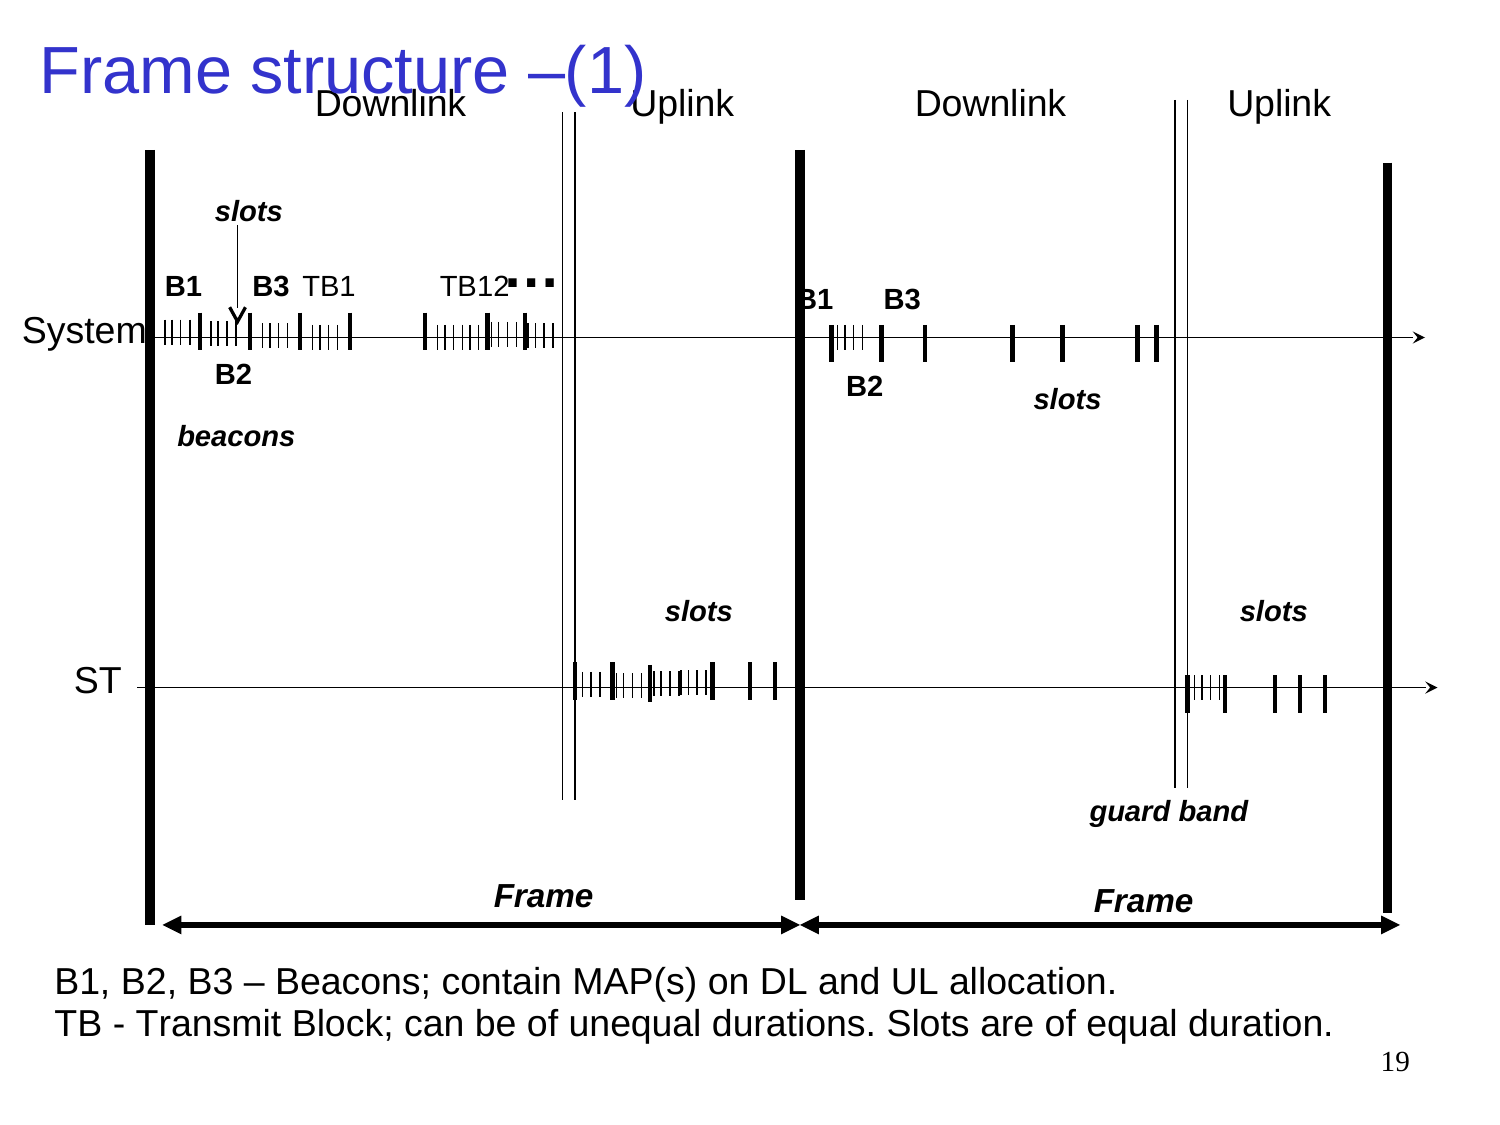

Frame structure –(1)
Downlink
Uplink
Downlink
Uplink
slots
…
B1
B3
TB1
TB12
B1
B3
System
B2
B2
slots
beacons
slots
slots
ST
guard band
Frame
Frame
B1, B2, B3 – Beacons; contain MAP(s) on DL and UL allocation.
TB - Transmit Block; can be of unequal durations. Slots are of equal duration.
19